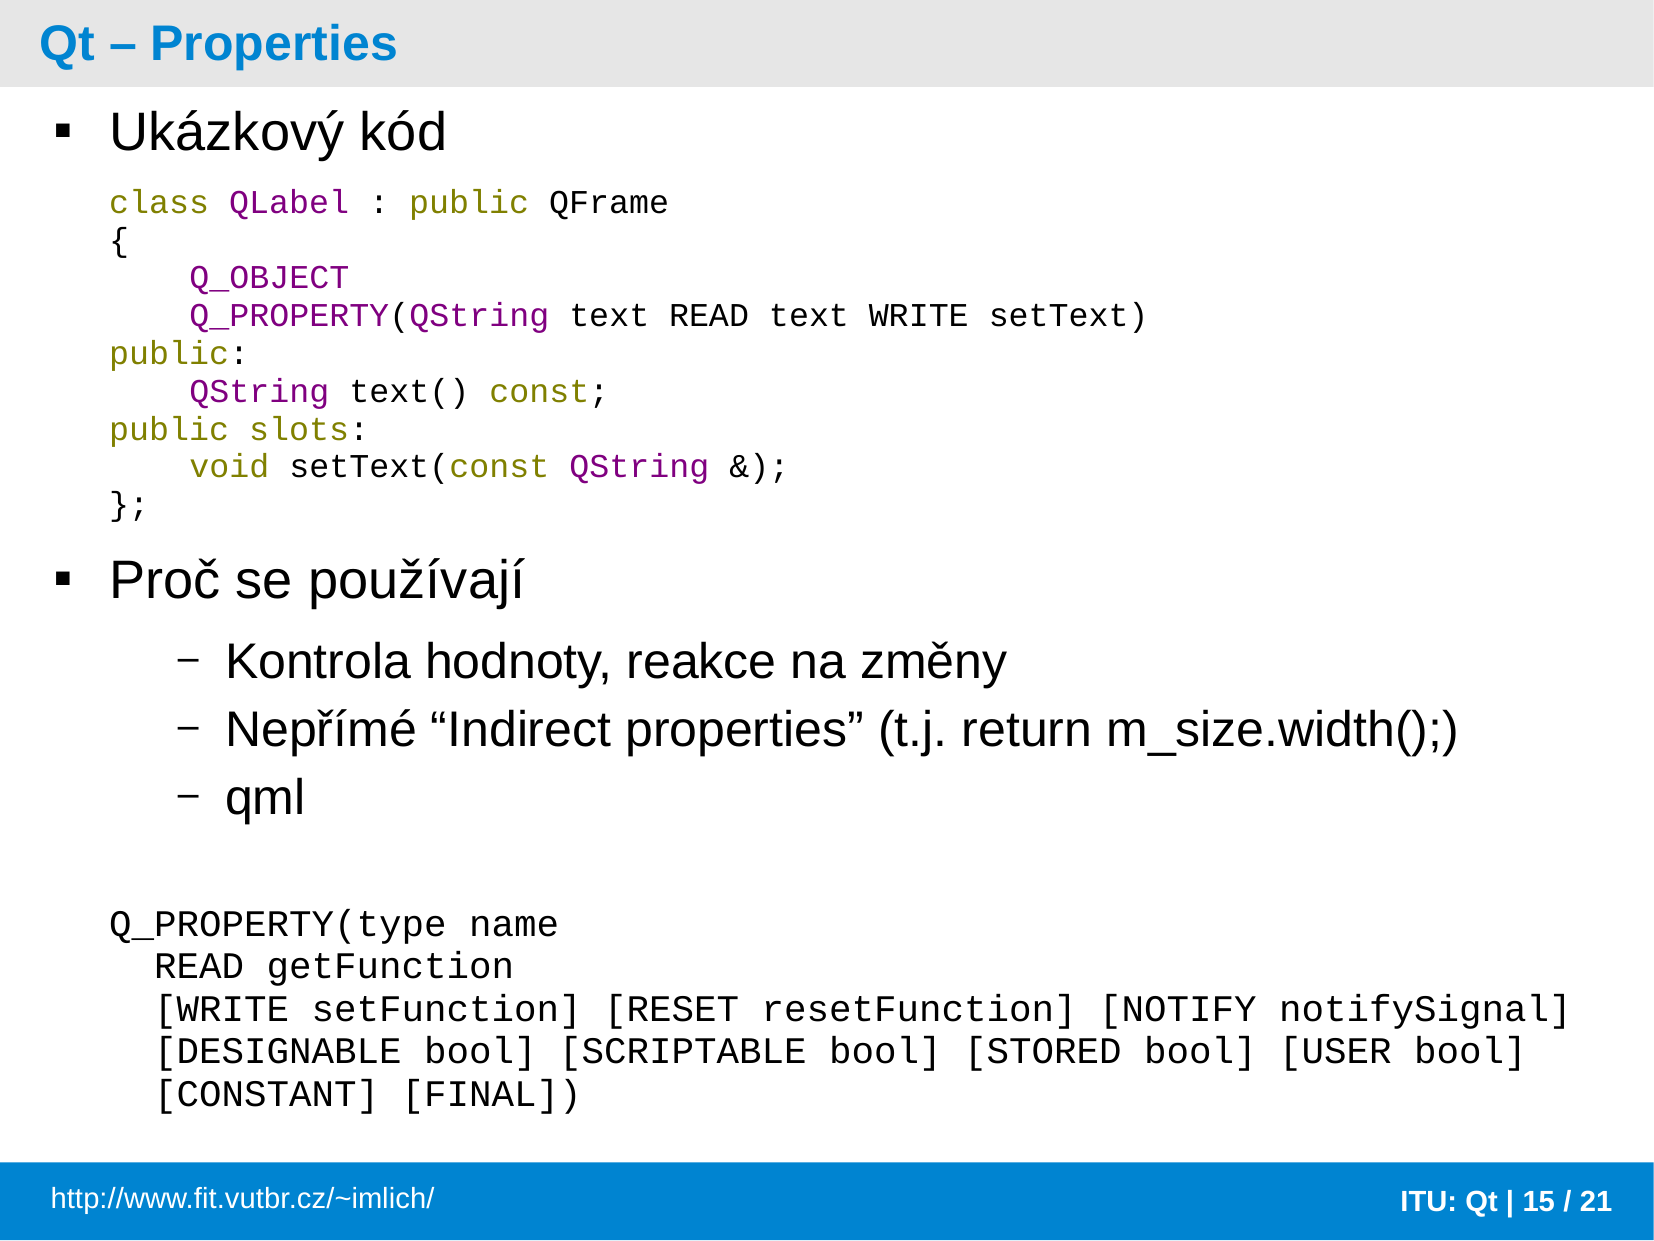

# Qt – Properties
Ukázkový kód
class QLabel : public QFrame
{
 Q_OBJECT
 Q_PROPERTY(QString text READ text WRITE setText)
public:
 QString text() const;
public slots:
 void setText(const QString &);
};
Proč se používají
Kontrola hodnoty, reakce na změny
Nepřímé “Indirect properties” (t.j. return m_size.width();)
qml
Q_PROPERTY(type name
 READ getFunction
 [WRITE setFunction] [RESET resetFunction] [NOTIFY notifySignal]
 [DESIGNABLE bool] [SCRIPTABLE bool] [STORED bool] [USER bool]
 [CONSTANT] [FINAL])